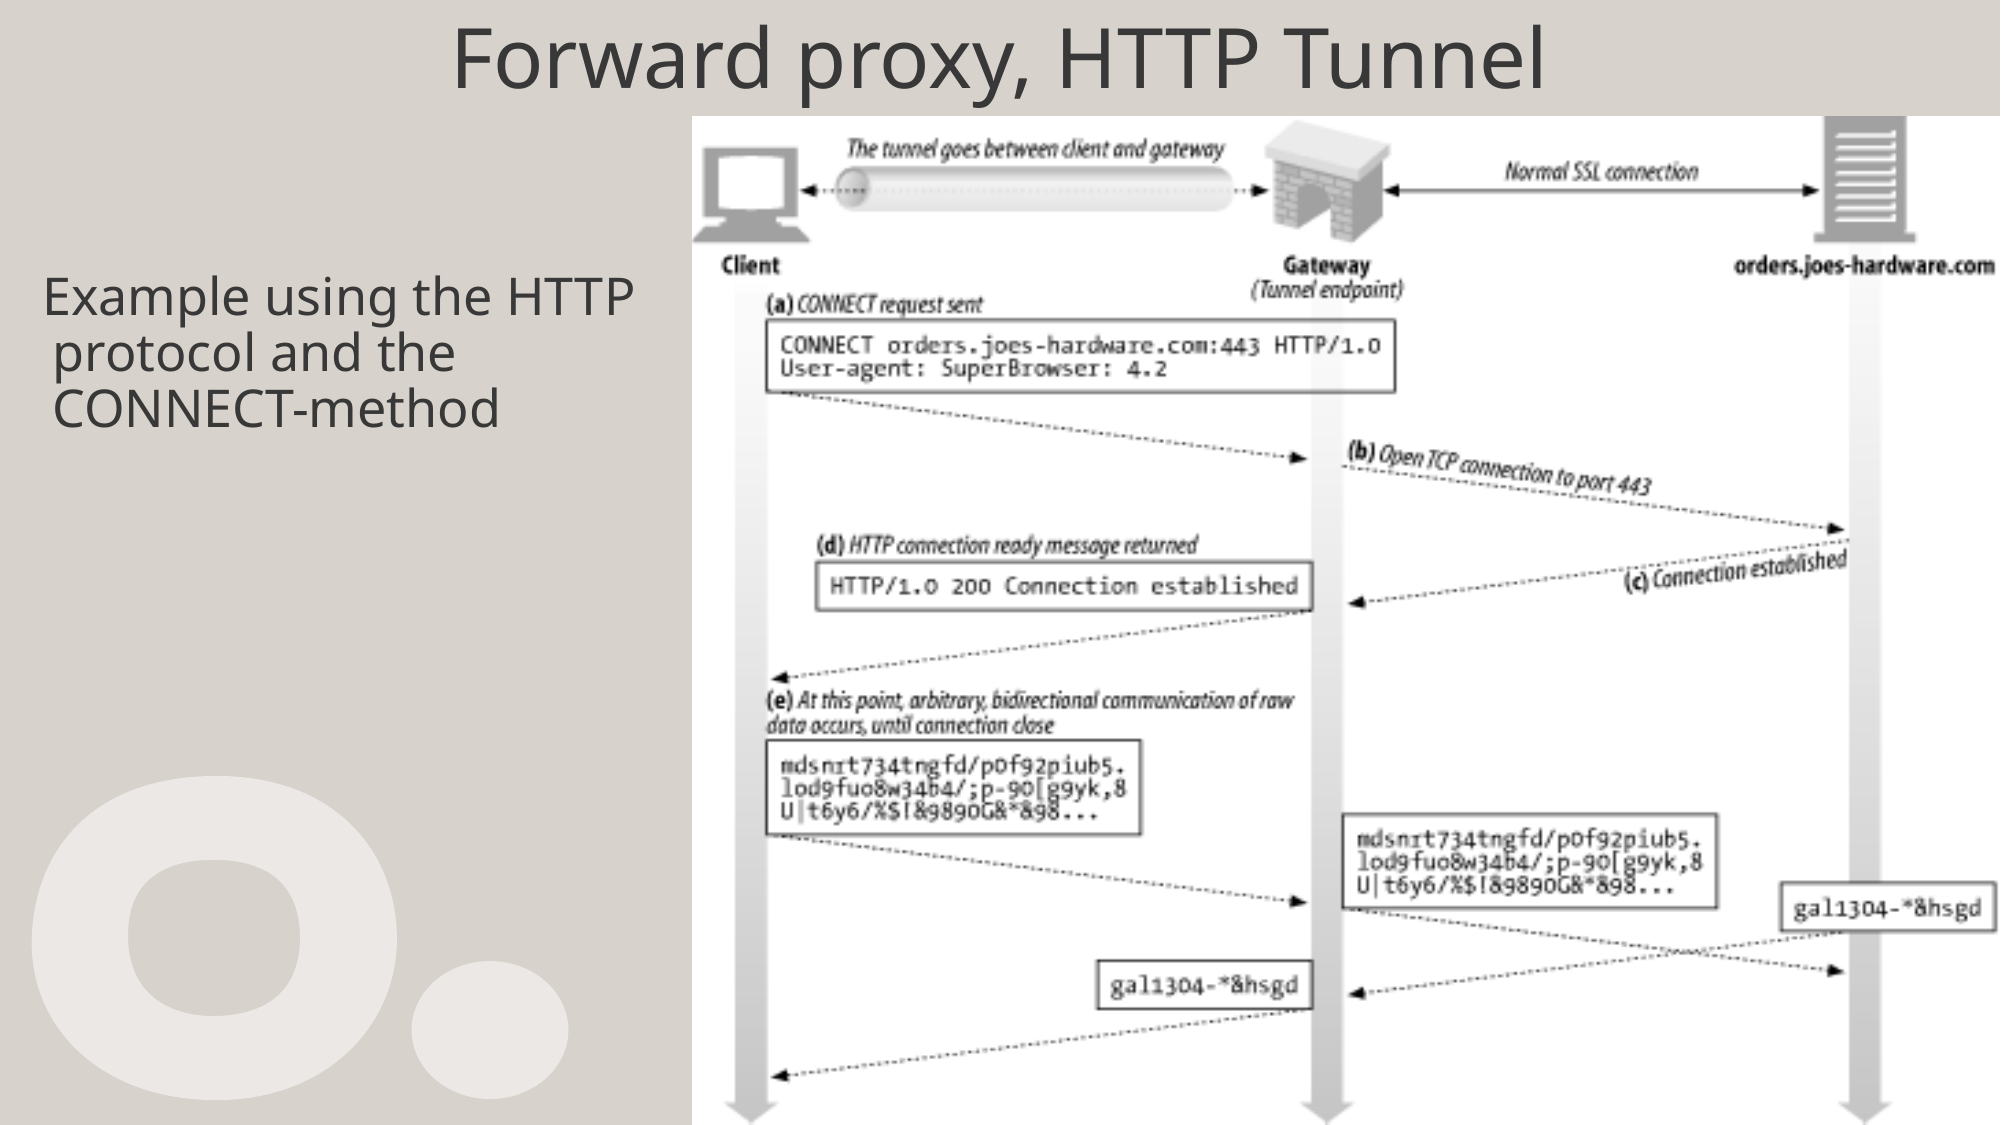

Forward proxy, HTTP Tunnel
# Example using the HTTP protocol and the CONNECT-method
Difference between forward- and reverse proxy